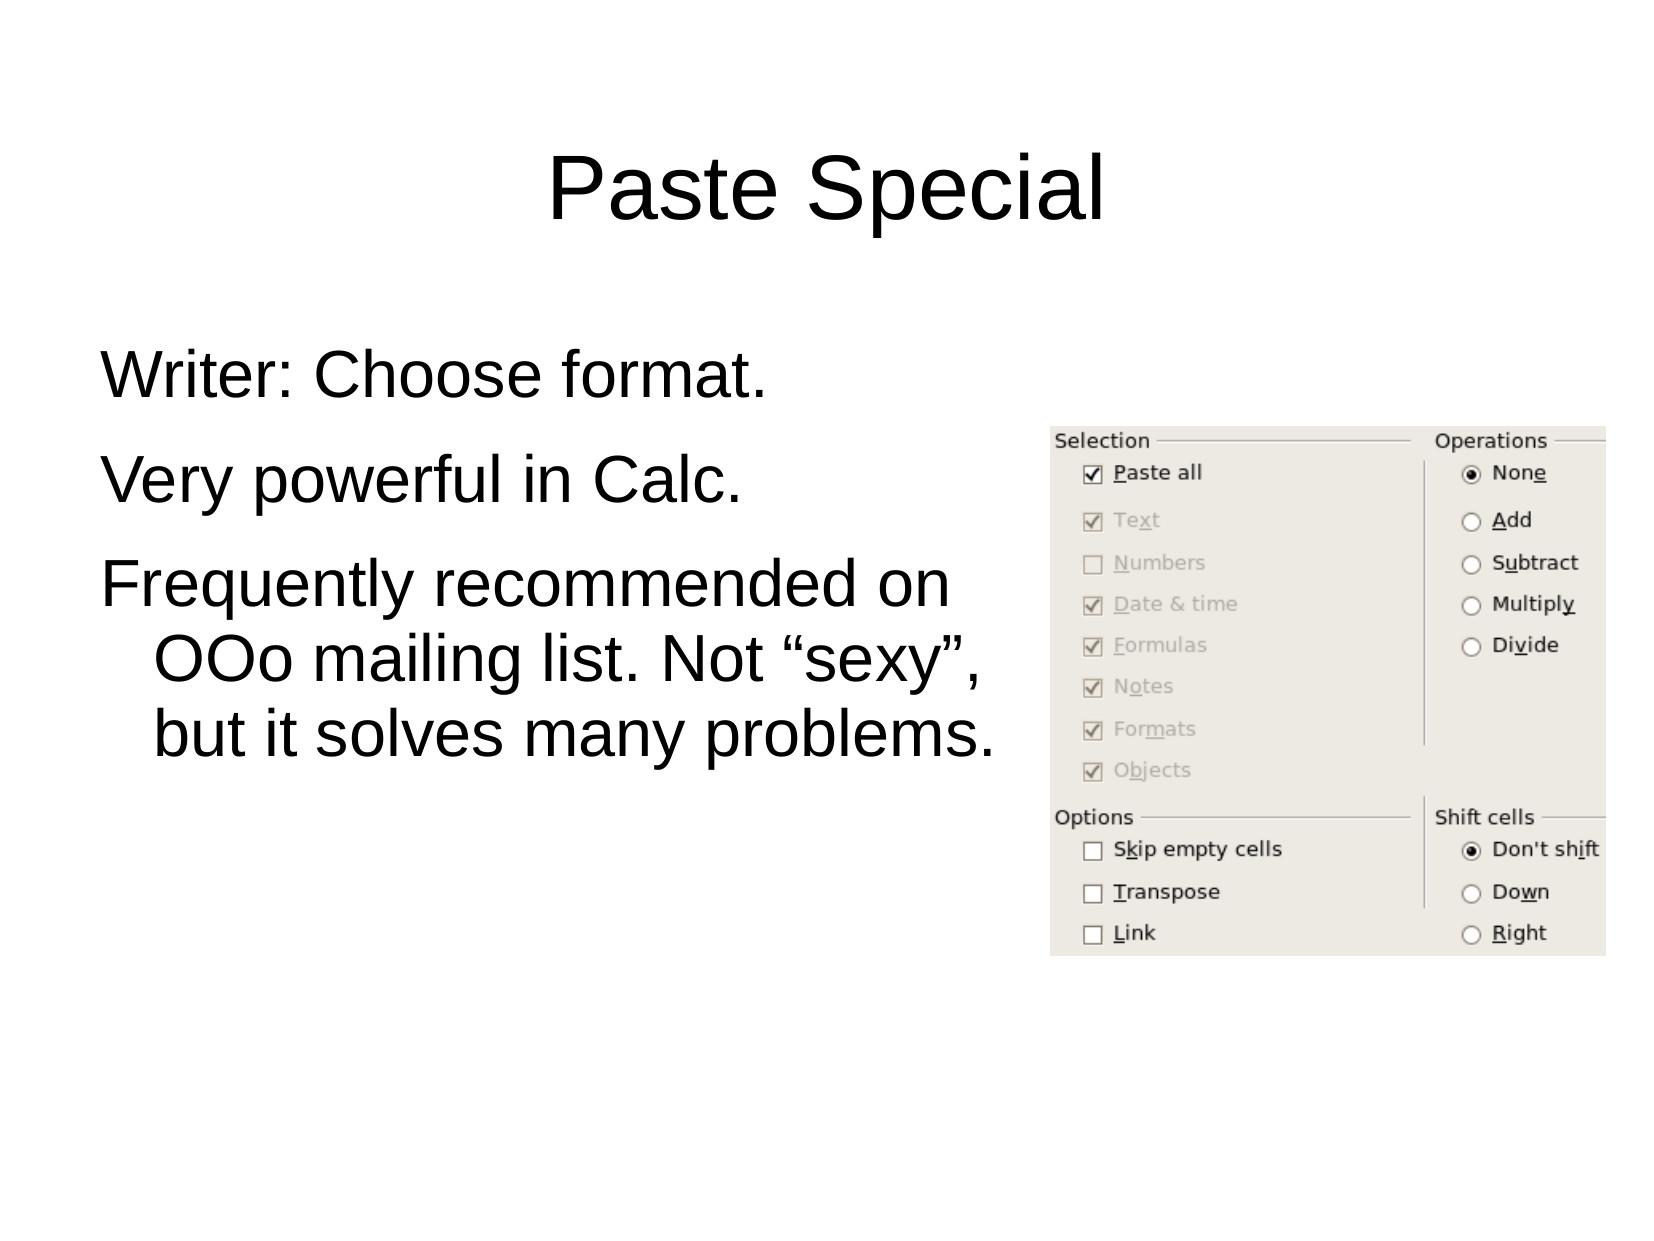

# Paste Special
Writer: Choose format.
Very powerful in Calc.
Frequently recommended on OOo mailing list. Not “sexy”, but it solves many problems.